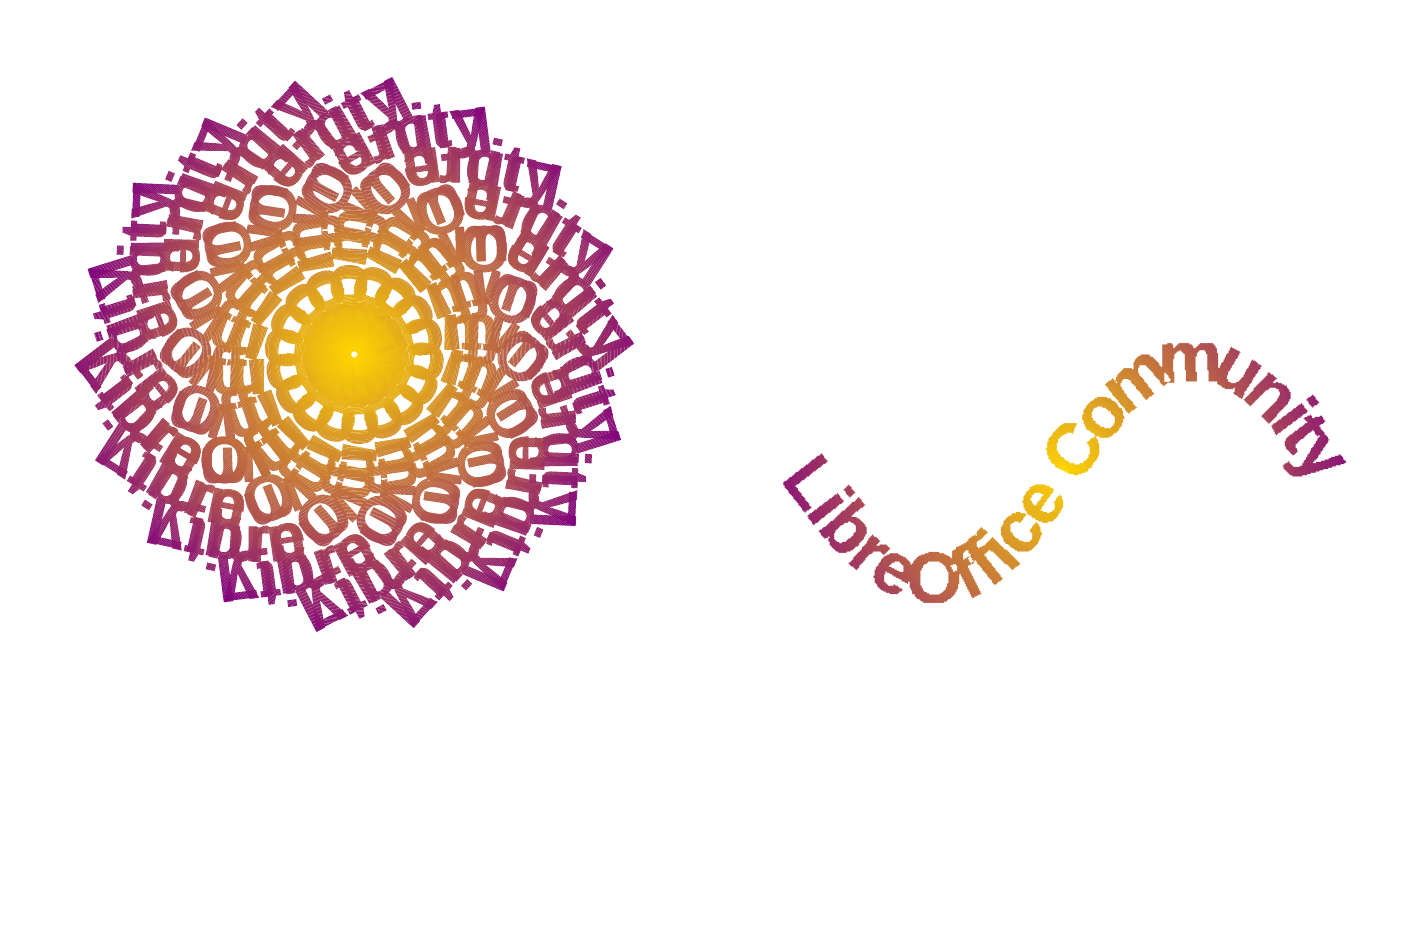

LibreOffice Community
LibreOffice Community
LibreOffice Community
LibreOffice Community
LibreOffice Community
LibreOffice Community
LibreOffice Community
LibreOffice Community
LibreOffice Community
LibreOffice Community
LibreOffice Community
LibreOffice Community
LibreOffice Community
LibreOffice Community
LibreOffice Community
LibreOffice Community
LibreOffice Community
LibreOffice Community
LibreOffice Community